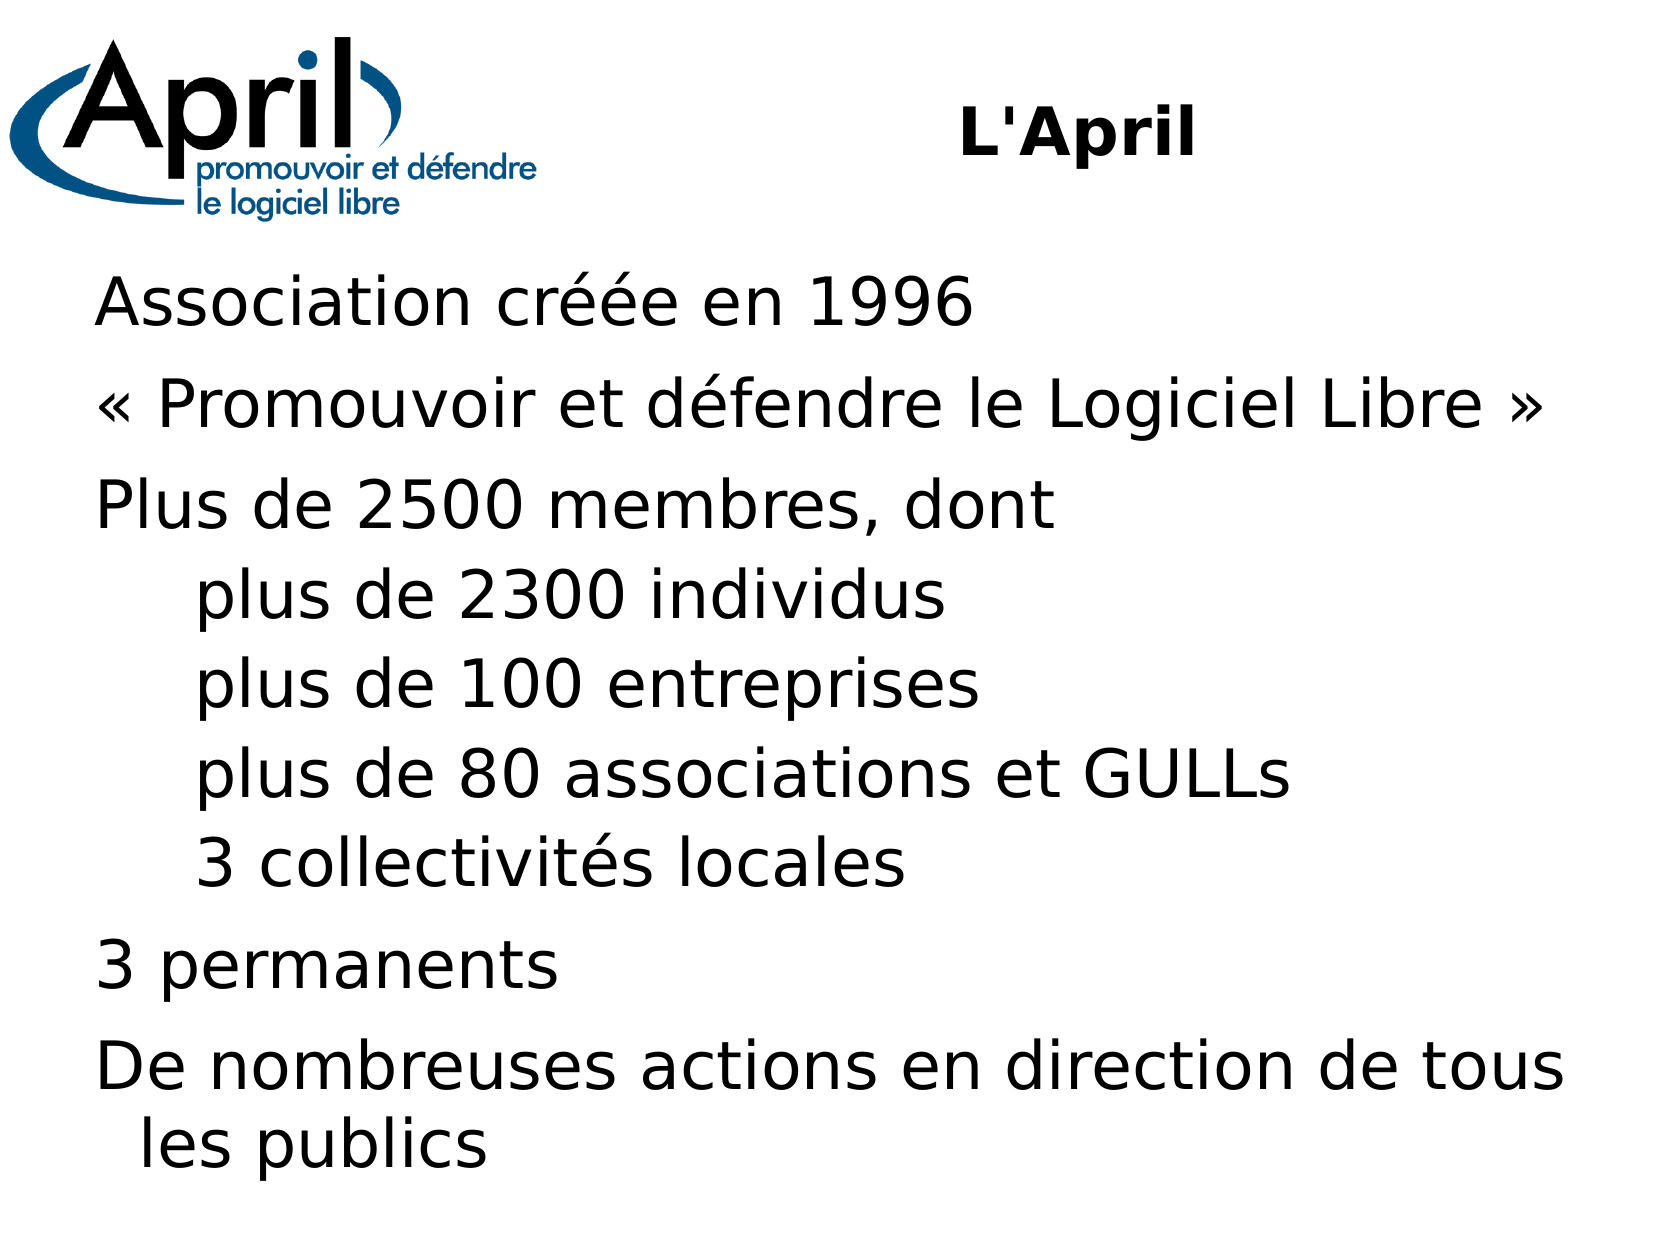

# L'April
Association créée en 1996
« Promouvoir et défendre le Logiciel Libre »
Plus de 2500 membres, dont
plus de 2300 individus
plus de 100 entreprises
plus de 80 associations et GULLs
3 collectivités locales
3 permanents
De nombreuses actions en direction de tous les publics